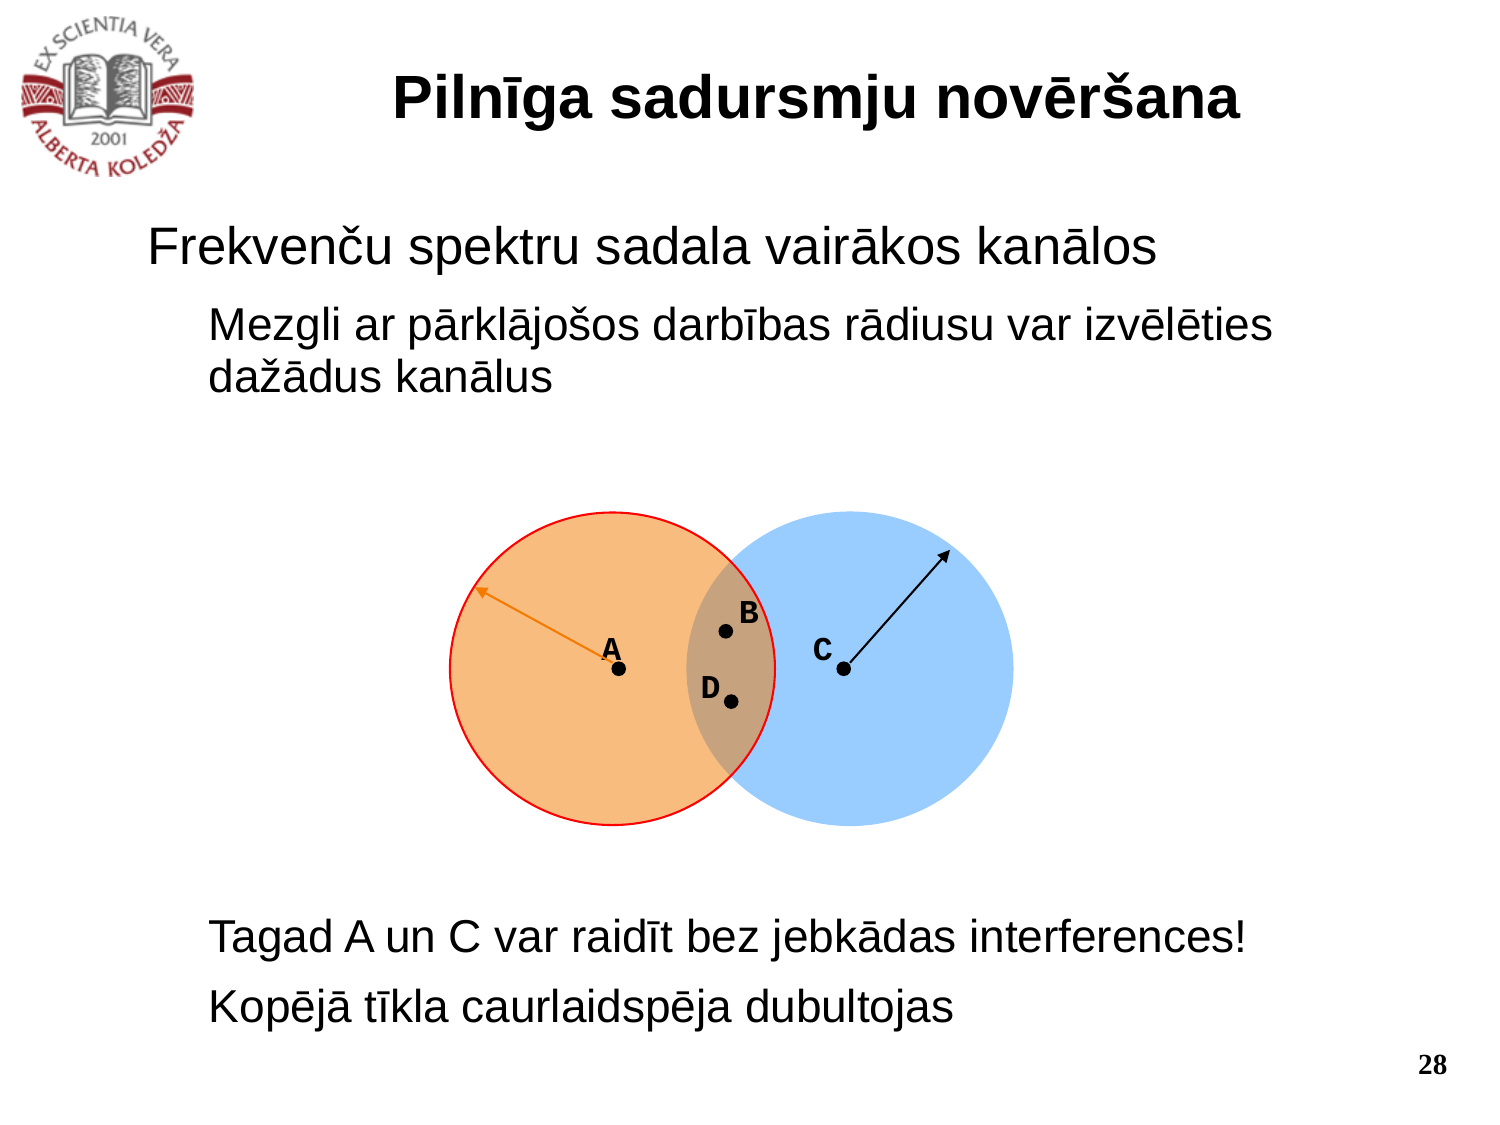

# Pilnīga sadursmju novēršana
Frekvenču spektru sadala vairākos kanālos
Mezgli ar pārklājošos darbības rādiusu var izvēlēties dažādus kanālus
Tagad A un C var raidīt bez jebkādas interferences!
Kopējā tīkla caurlaidspēja dubultojas
B
A
C
D